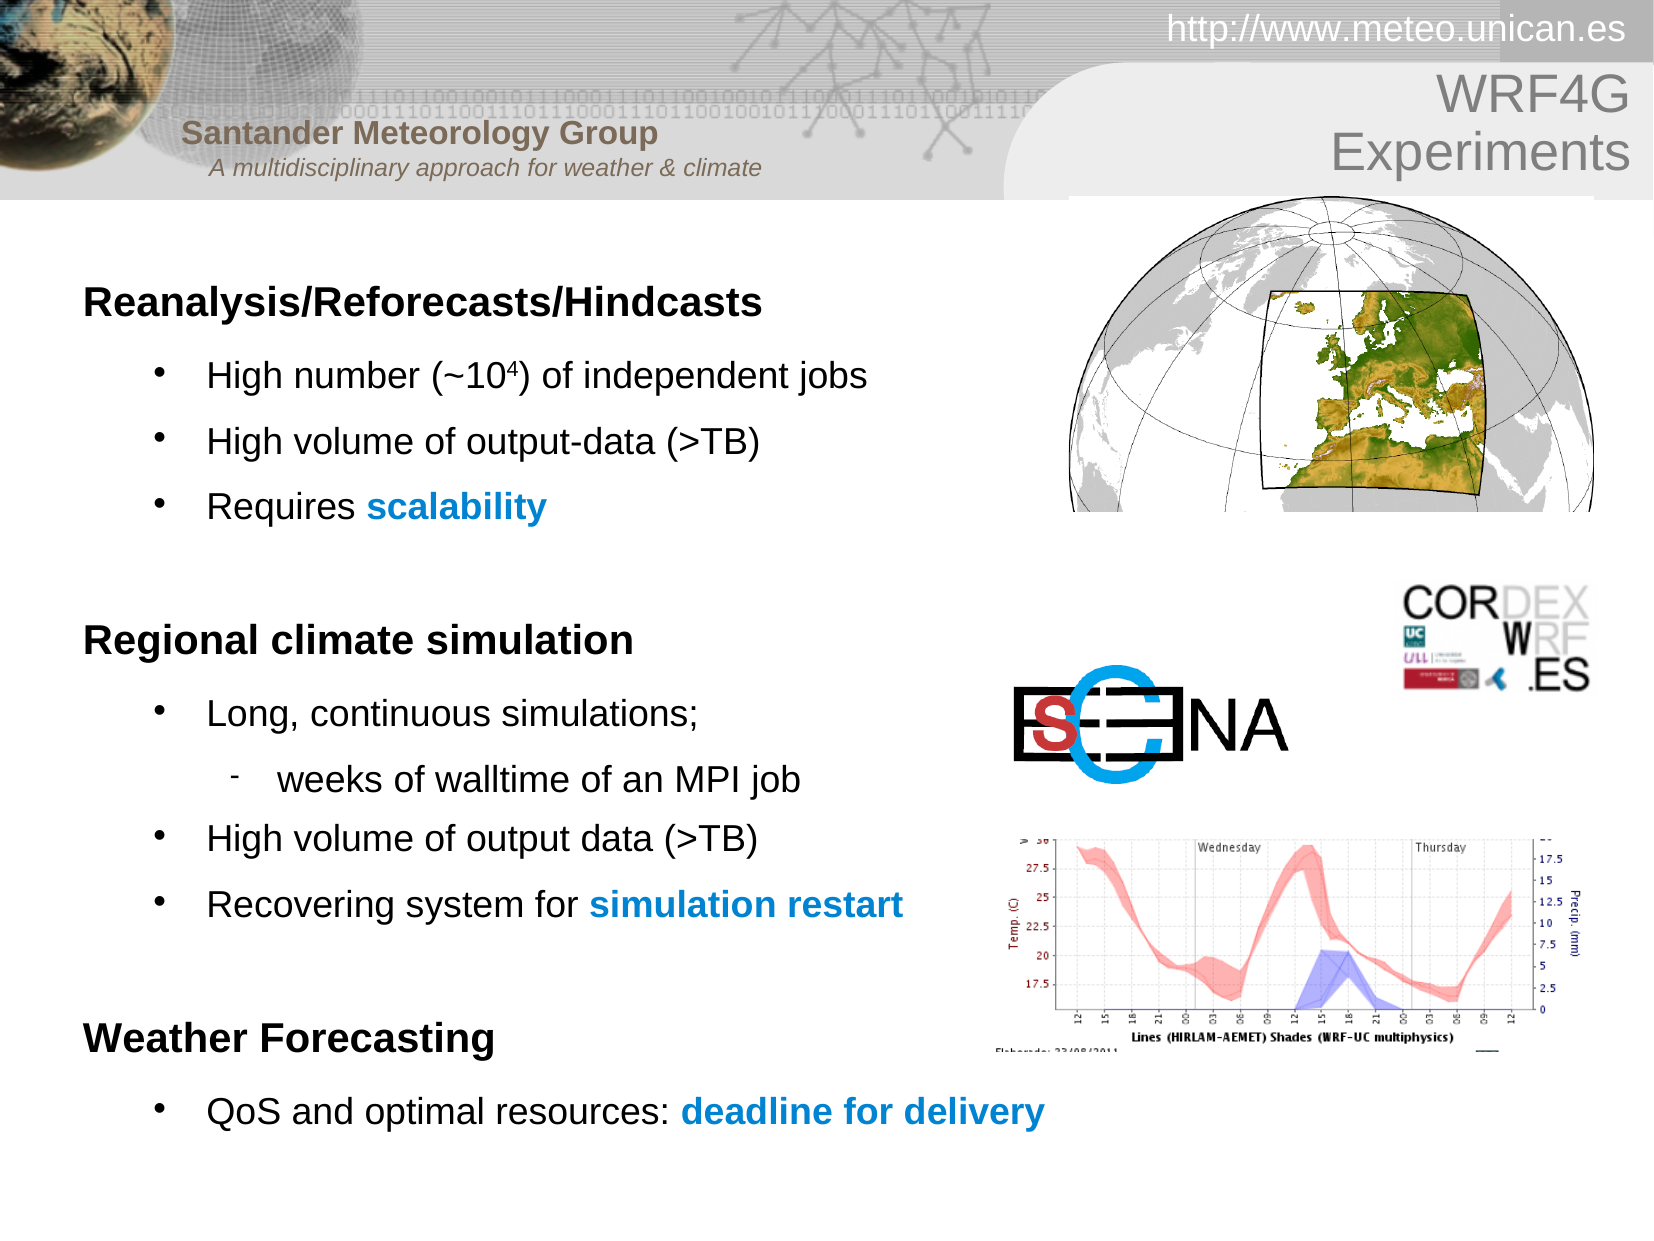

WRF4G
Experiments
# Reanalysis/Reforecasts/Hindcasts
High number (~104) of independent jobs
High volume of output-data (>TB)
Requires scalability
Regional climate simulation
Long, continuous simulations;
weeks of walltime of an MPI job
High volume of output data (>TB)
Recovering system for simulation restart
Weather Forecasting
QoS and optimal resources: deadline for delivery